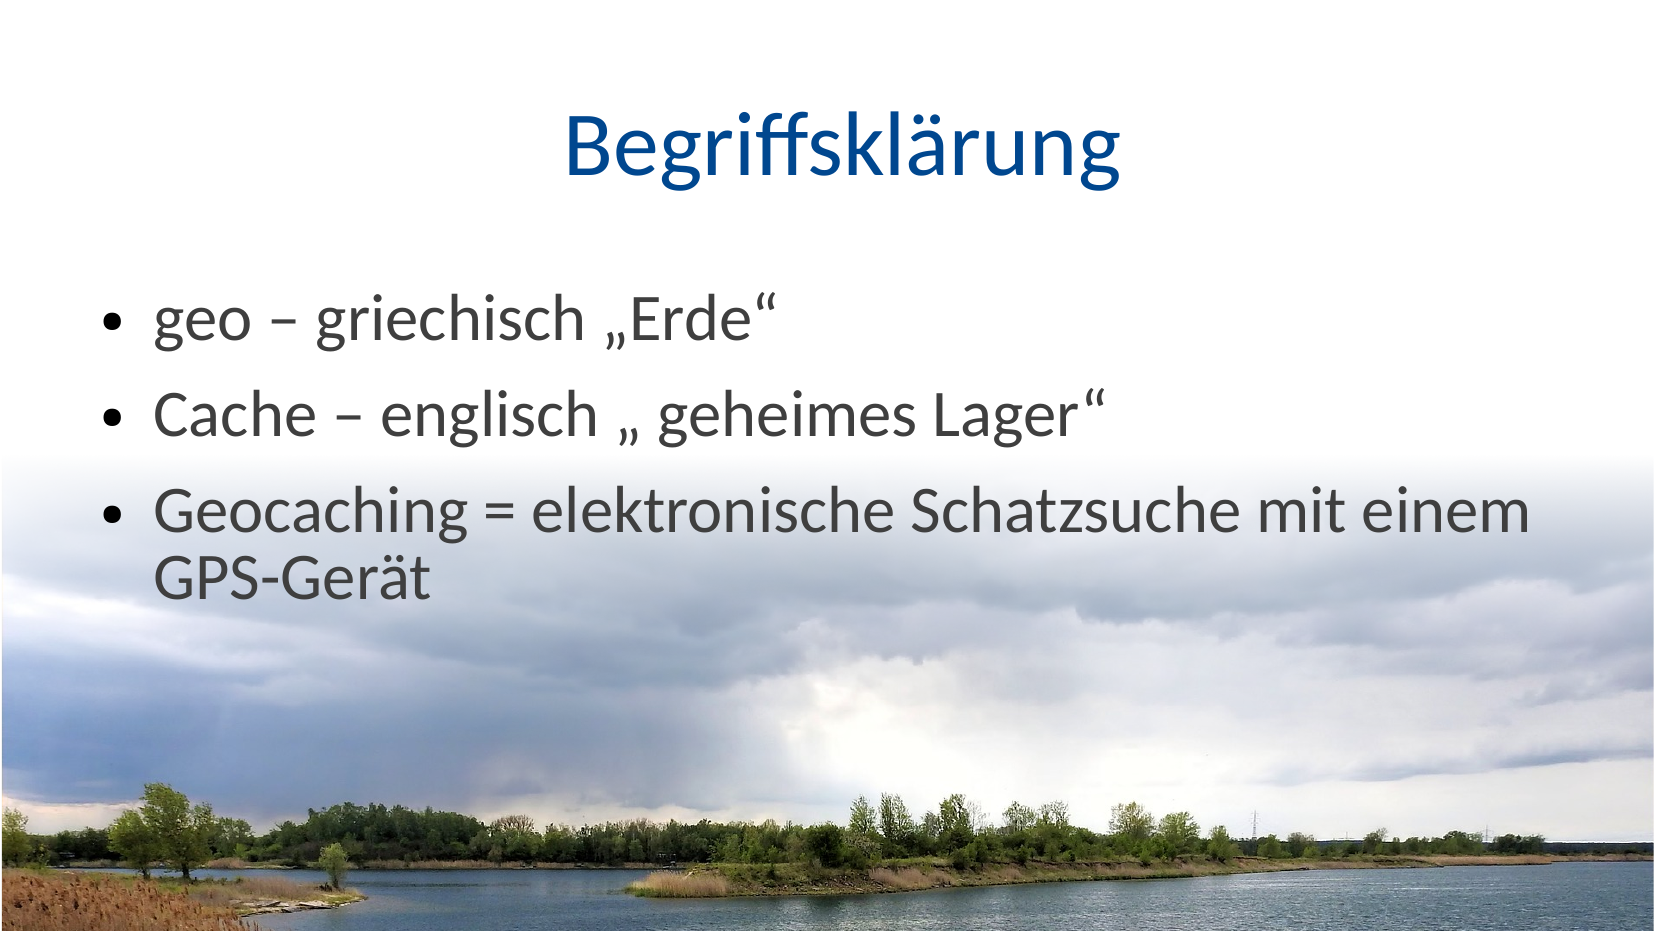

# Begriffsklärung
geo – griechisch „Erde“
Cache – englisch „ geheimes Lager“
Geocaching = elektronische Schatzsuche mit einem GPS-Gerät